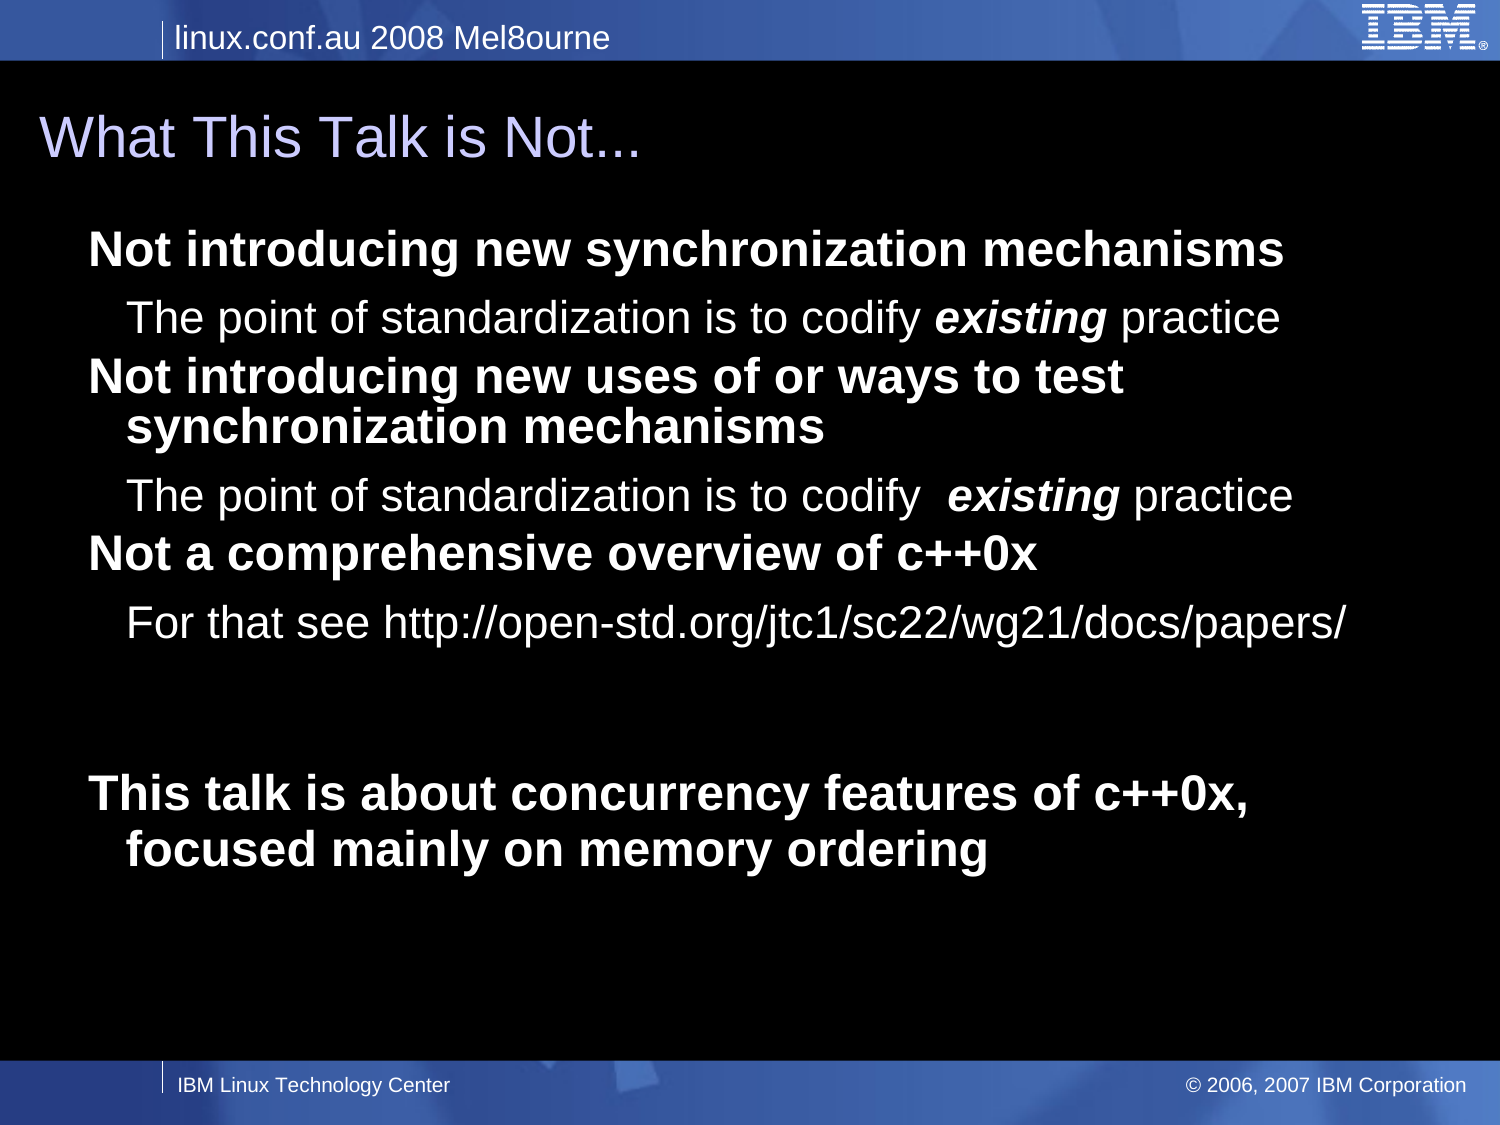

# What This Talk is Not...
Not introducing new synchronization mechanisms
The point of standardization is to codify existing practice
Not introducing new uses of or ways to test synchronization mechanisms
The point of standardization is to codify  existing practice
Not a comprehensive overview of c++0x
For that see http://open-std.org/jtc1/sc22/wg21/docs/papers/
This talk is about concurrency features of c++0x, focused mainly on memory ordering